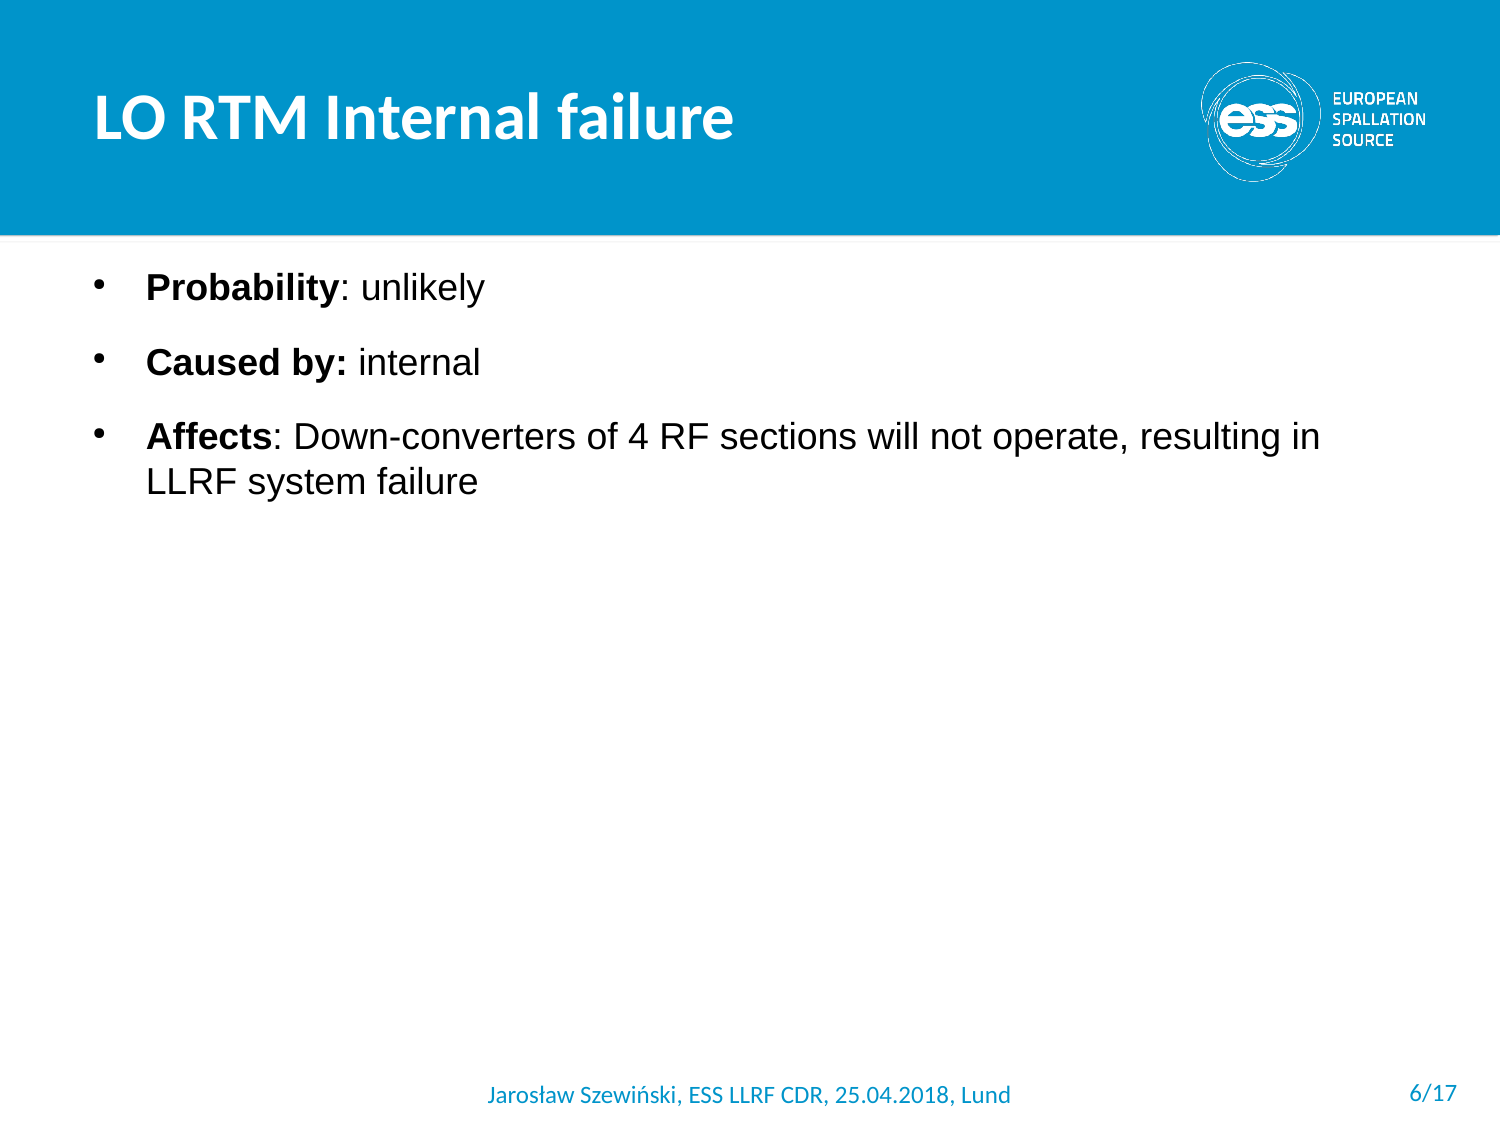

LO RTM Internal failure
# Probability: unlikely
Caused by: internal
Affects: Down-converters of 4 RF sections will not operate, resulting in LLRF system failure
Jarosław Szewiński, ESS LLRF CDR, 25.04.2018, Lund